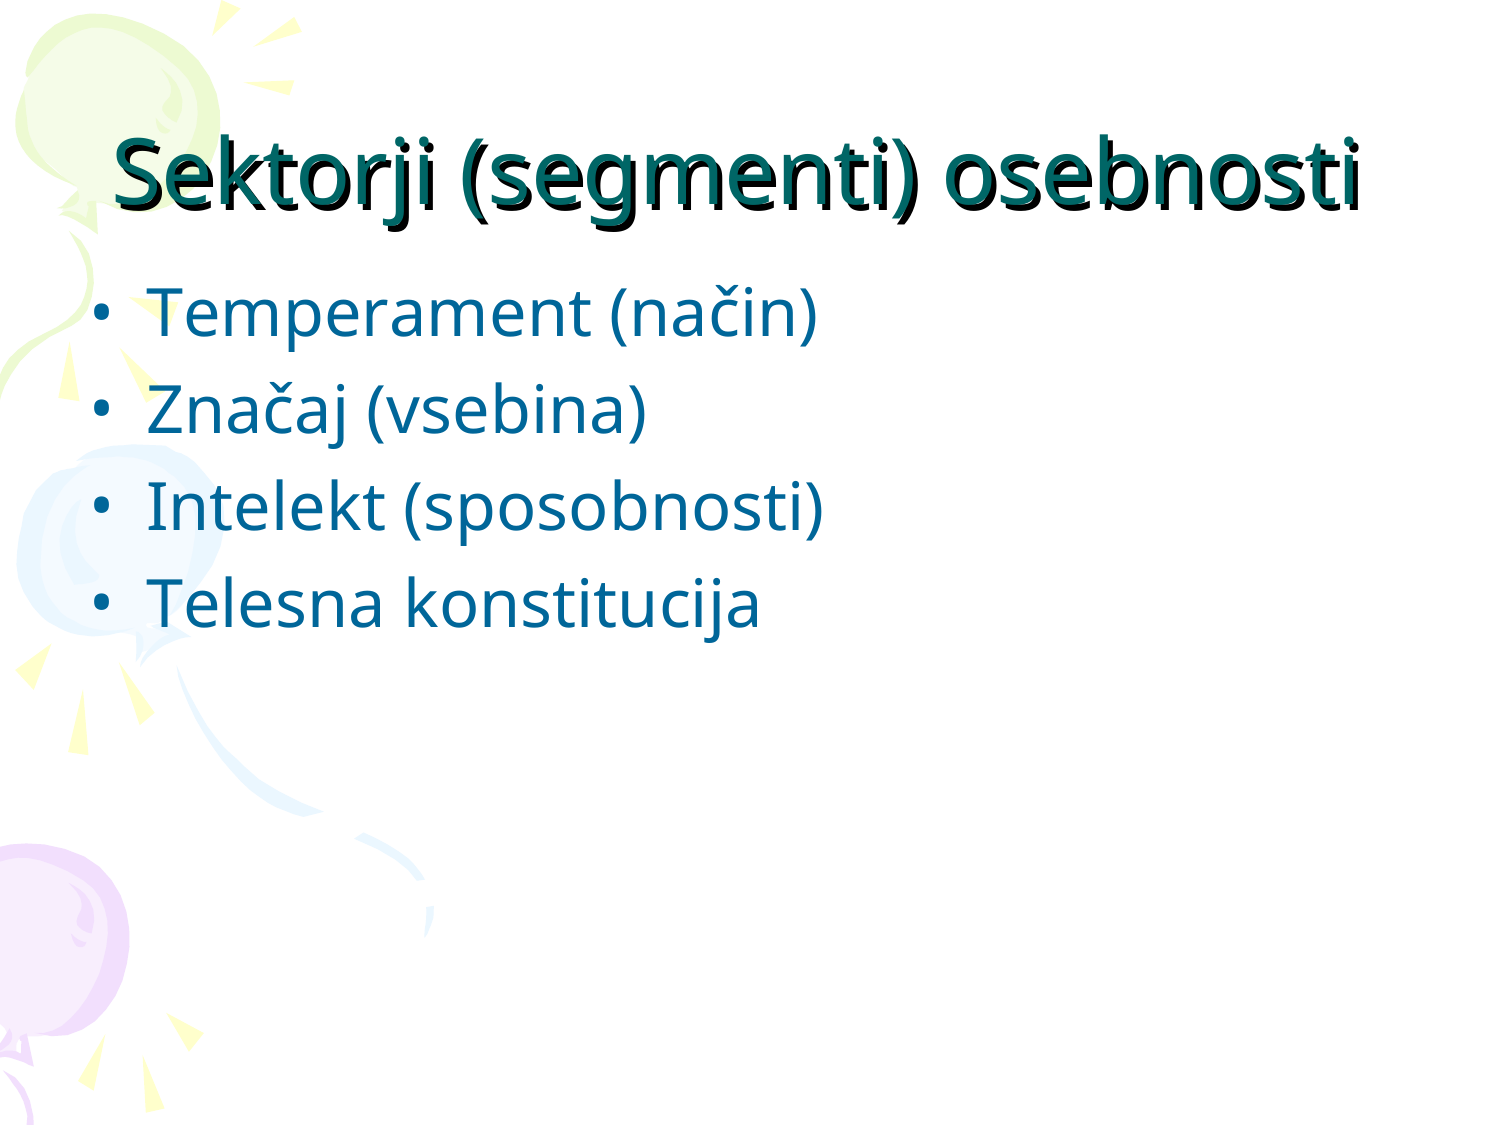

# Sektorji (segmenti) osebnosti
Temperament (način)
Značaj (vsebina)
Intelekt (sposobnosti)
Telesna konstitucija